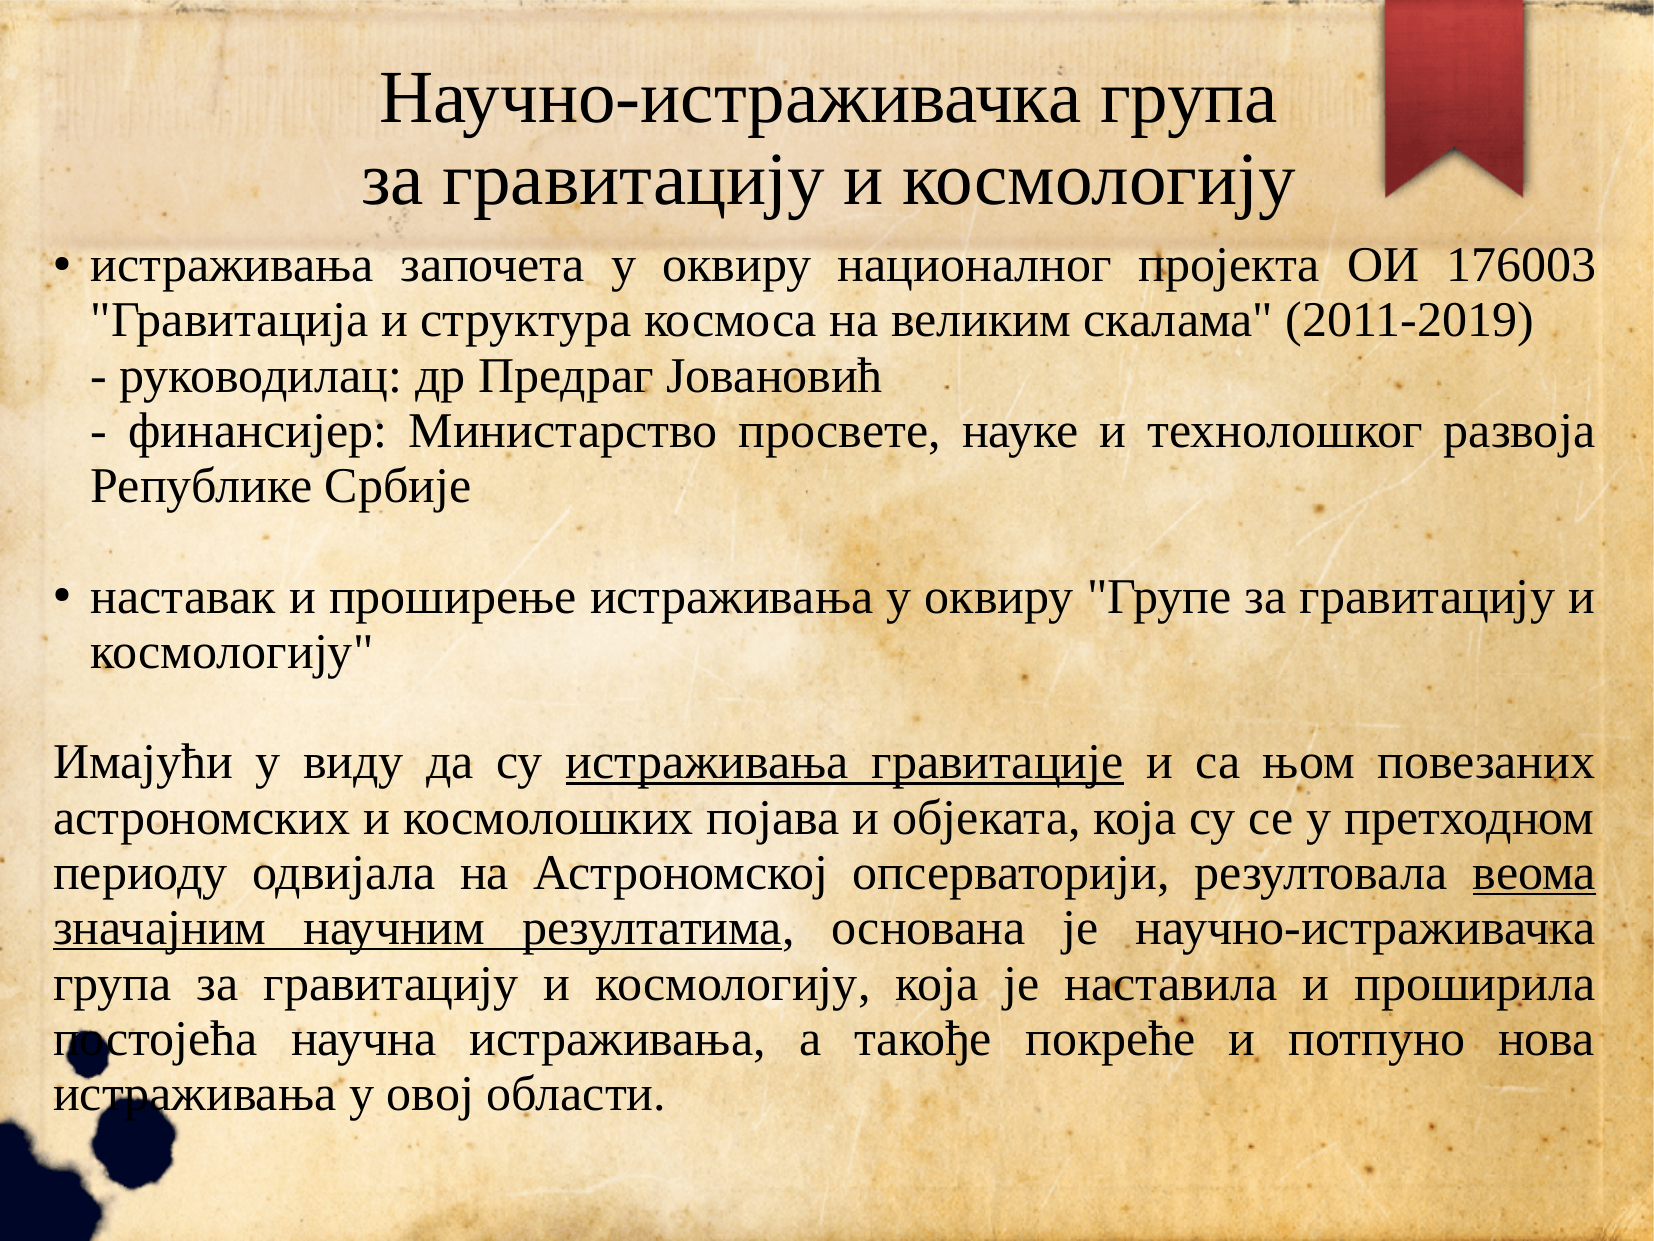

# Научно-истраживачка групa за гравитацију и космологију
истраживања започета у оквиру националног пројекта ОИ 176003 "Гравитација и структура космоса на великим скалама" (2011-2019)
- руководилац: др Предраг Јовановић
- финансијер: Министарство просвете, науке и технолошког развоја Републике Србије
наставак и проширење истраживања у оквиру "Групе за гравитацију и космологију"
Имајући у виду да су истраживања гравитације и са њом повезаних астрономских и космолошких појава и објеката, која су се у претходном периоду одвијала на Астрономској опсерваторији, резултовала веома значајним научним резултатима, основана је научно-истраживачка група за гравитацију и космологију, која је наставила и проширила постојећа научна истраживања, а такође покреће и потпуно нова истраживања у овој области.